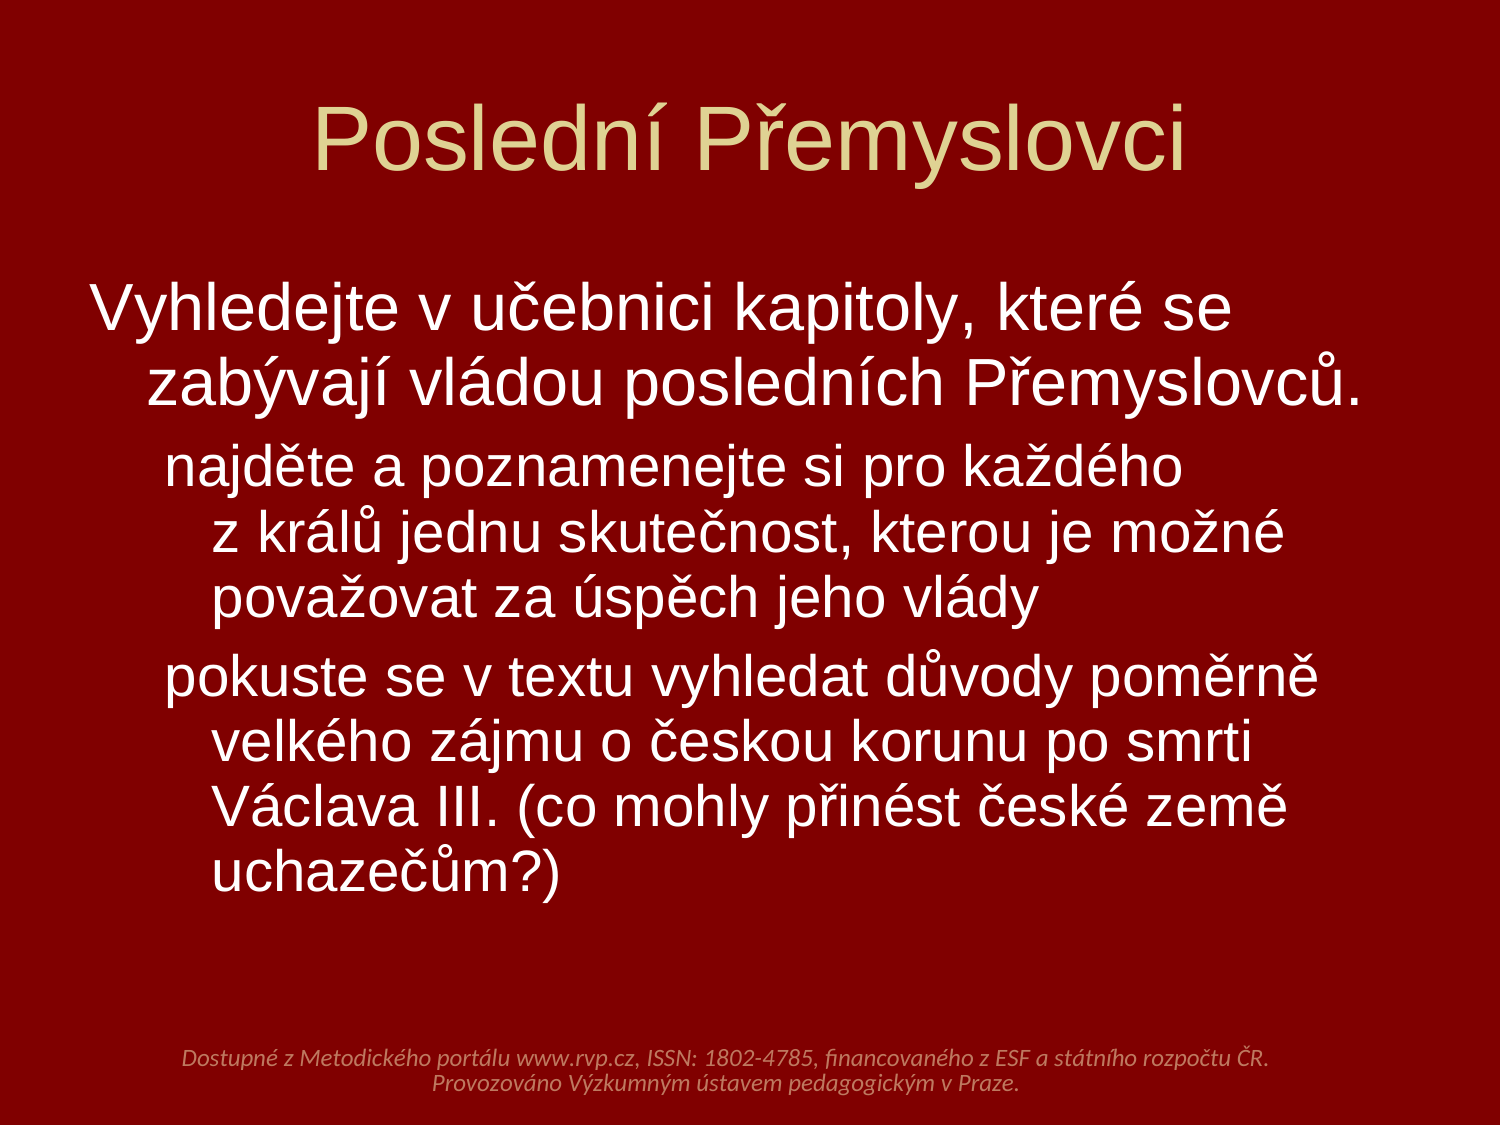

# Poslední Přemyslovci
Vyhledejte v učebnici kapitoly, které se zabývají vládou posledních Přemyslovců.
najděte a poznamenejte si pro každého
z králů jednu skutečnost, kterou je možné považovat za úspěch jeho vlády
pokuste se v textu vyhledat důvody poměrně velkého zájmu o českou korunu po smrti Václava III. (co mohly přinést české země uchazečům?)
Dostupné z Metodického portálu www.rvp.cz, ISSN: 1802-4785, financovaného z ESF a státního rozpočtu ČR. Provozováno Výzkumným ústavem pedagogickým v Praze.